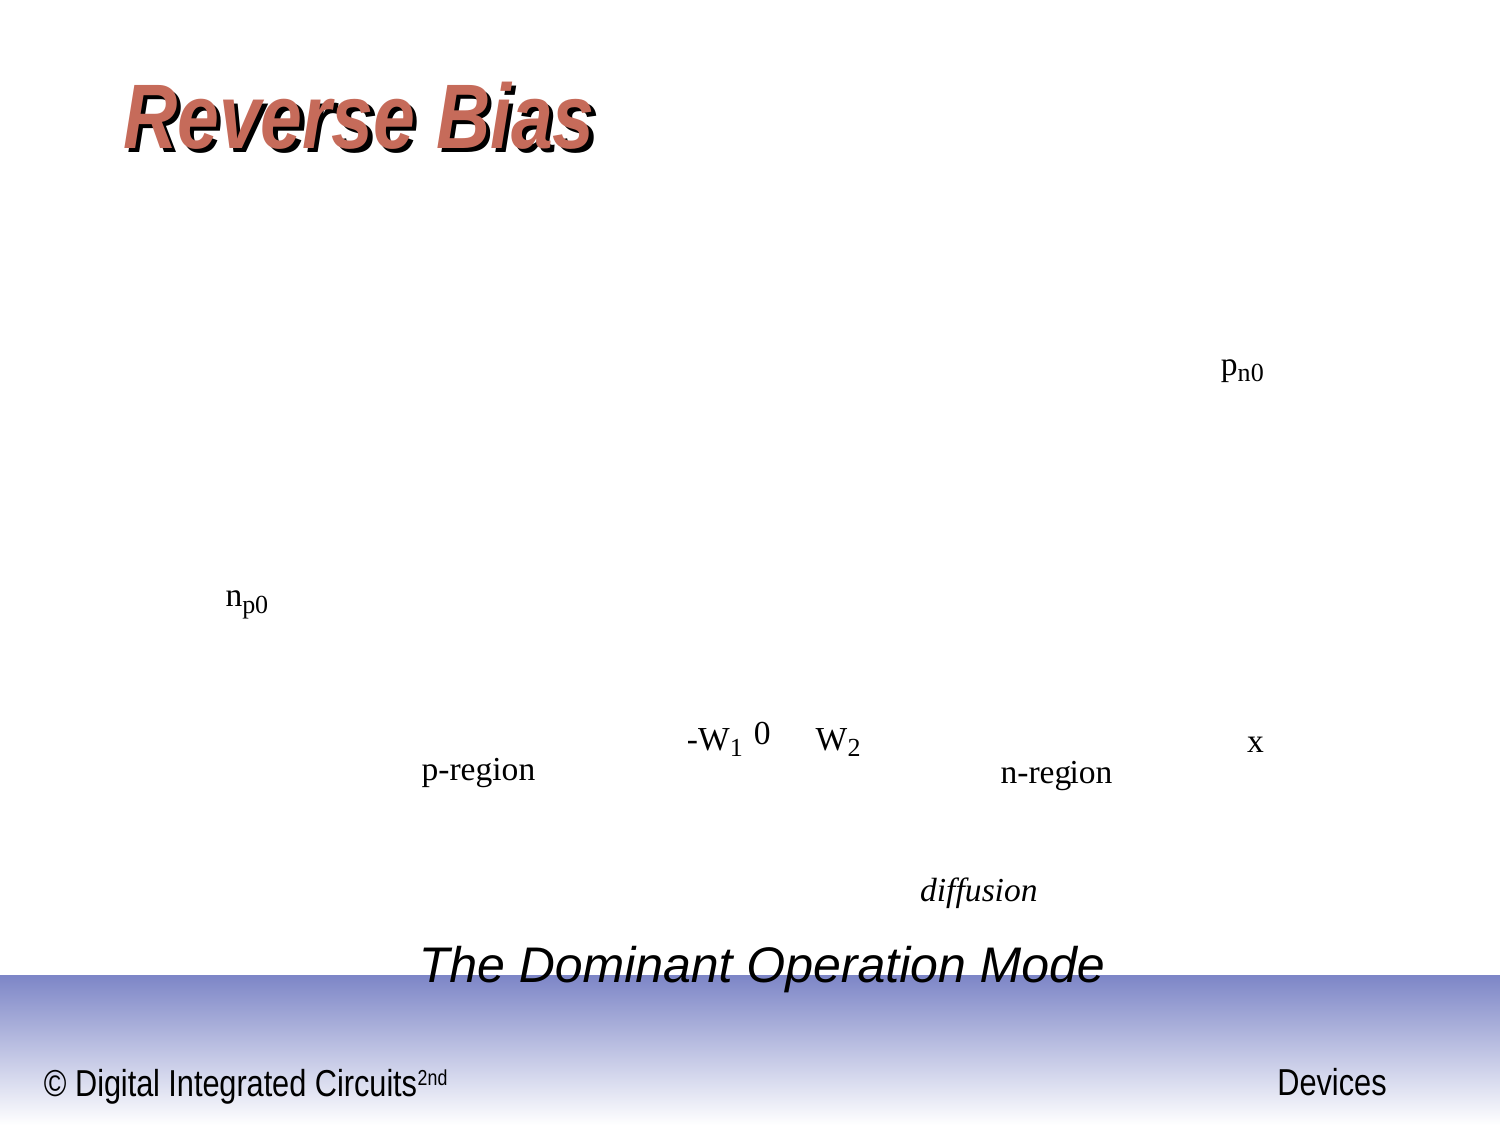

# Reverse Bias
The Dominant Operation Mode